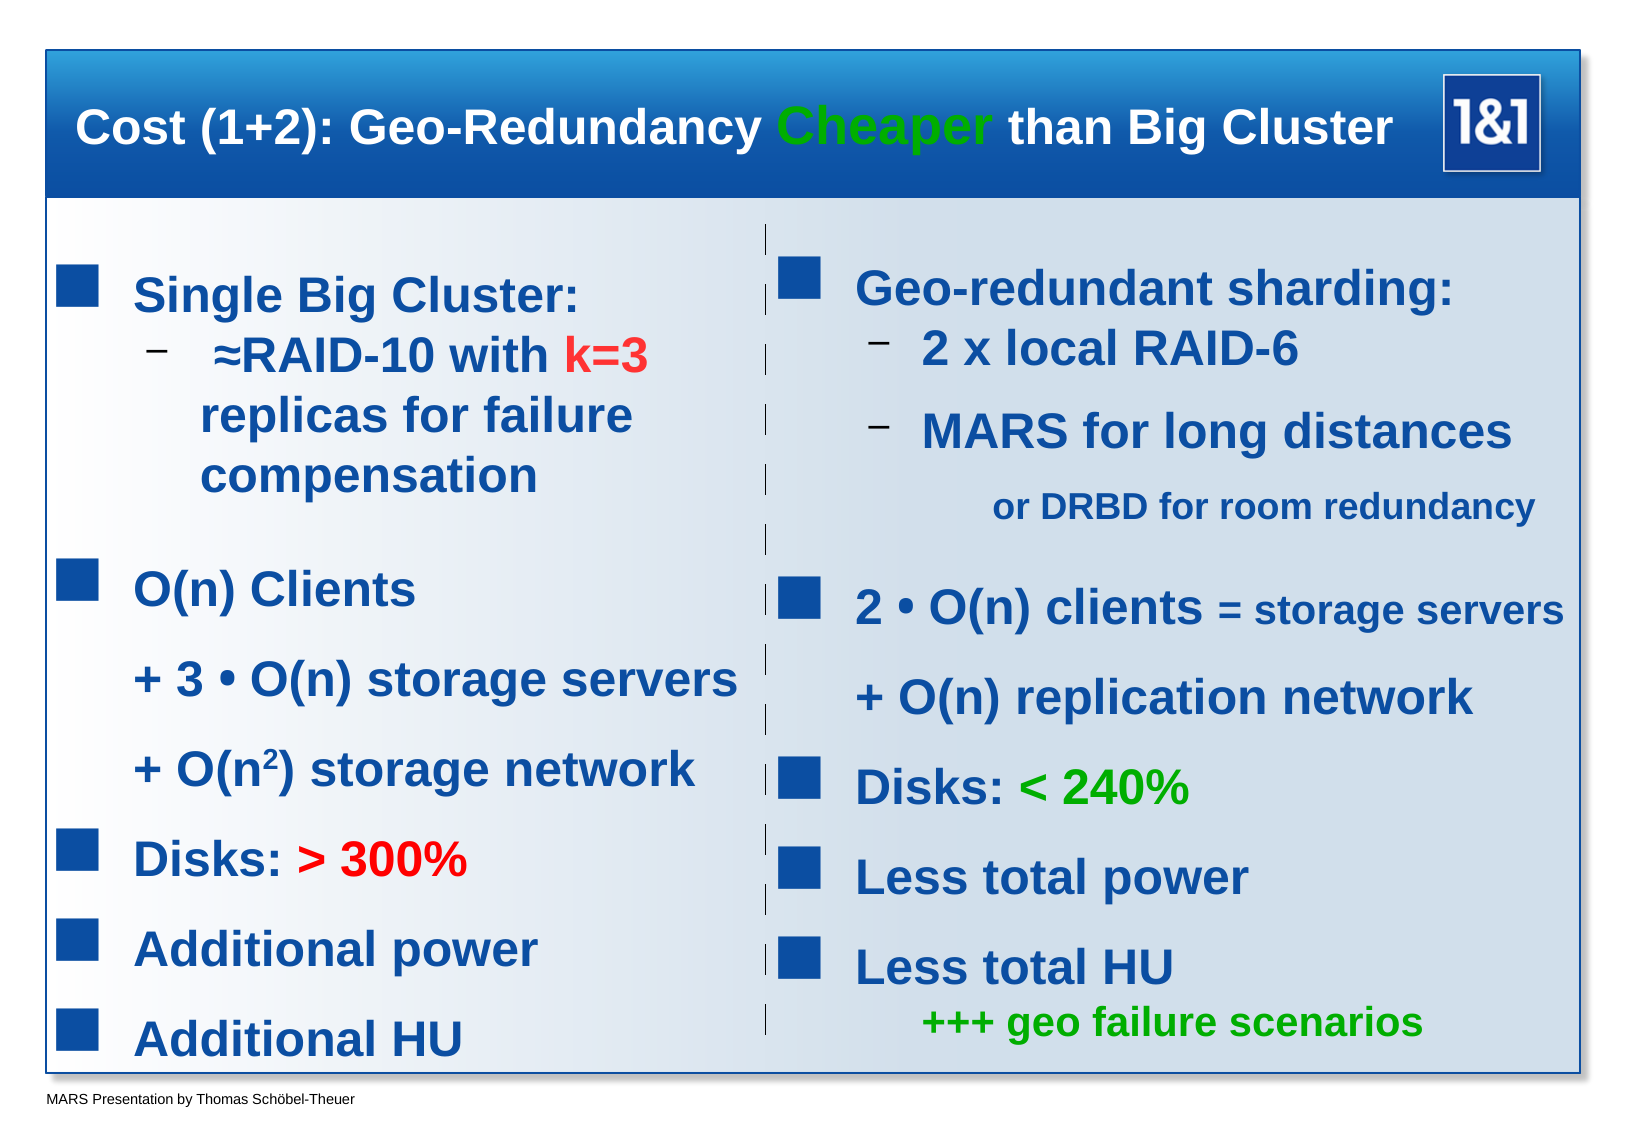

# Cost (1+2): Geo-Redundancy Cheaper than Big Cluster
Geo-redundant sharding:
2 x local RAID-6
MARS for long distances
or DRBD for room redundancy
2 • O(n) clients = storage servers
+ O(n) replication network
Disks: < 240%
Less total power
Less total HU
+++ geo failure scenarios
Single Big Cluster:
 ≈RAID-10 with k=3 replicas for failure compensation
O(n) Clients
+ 3 • O(n) storage servers
+ O(n2) storage network
Disks: > 300%
Additional power
Additional HU
MARS Presentation by Thomas Schöbel-Theuer